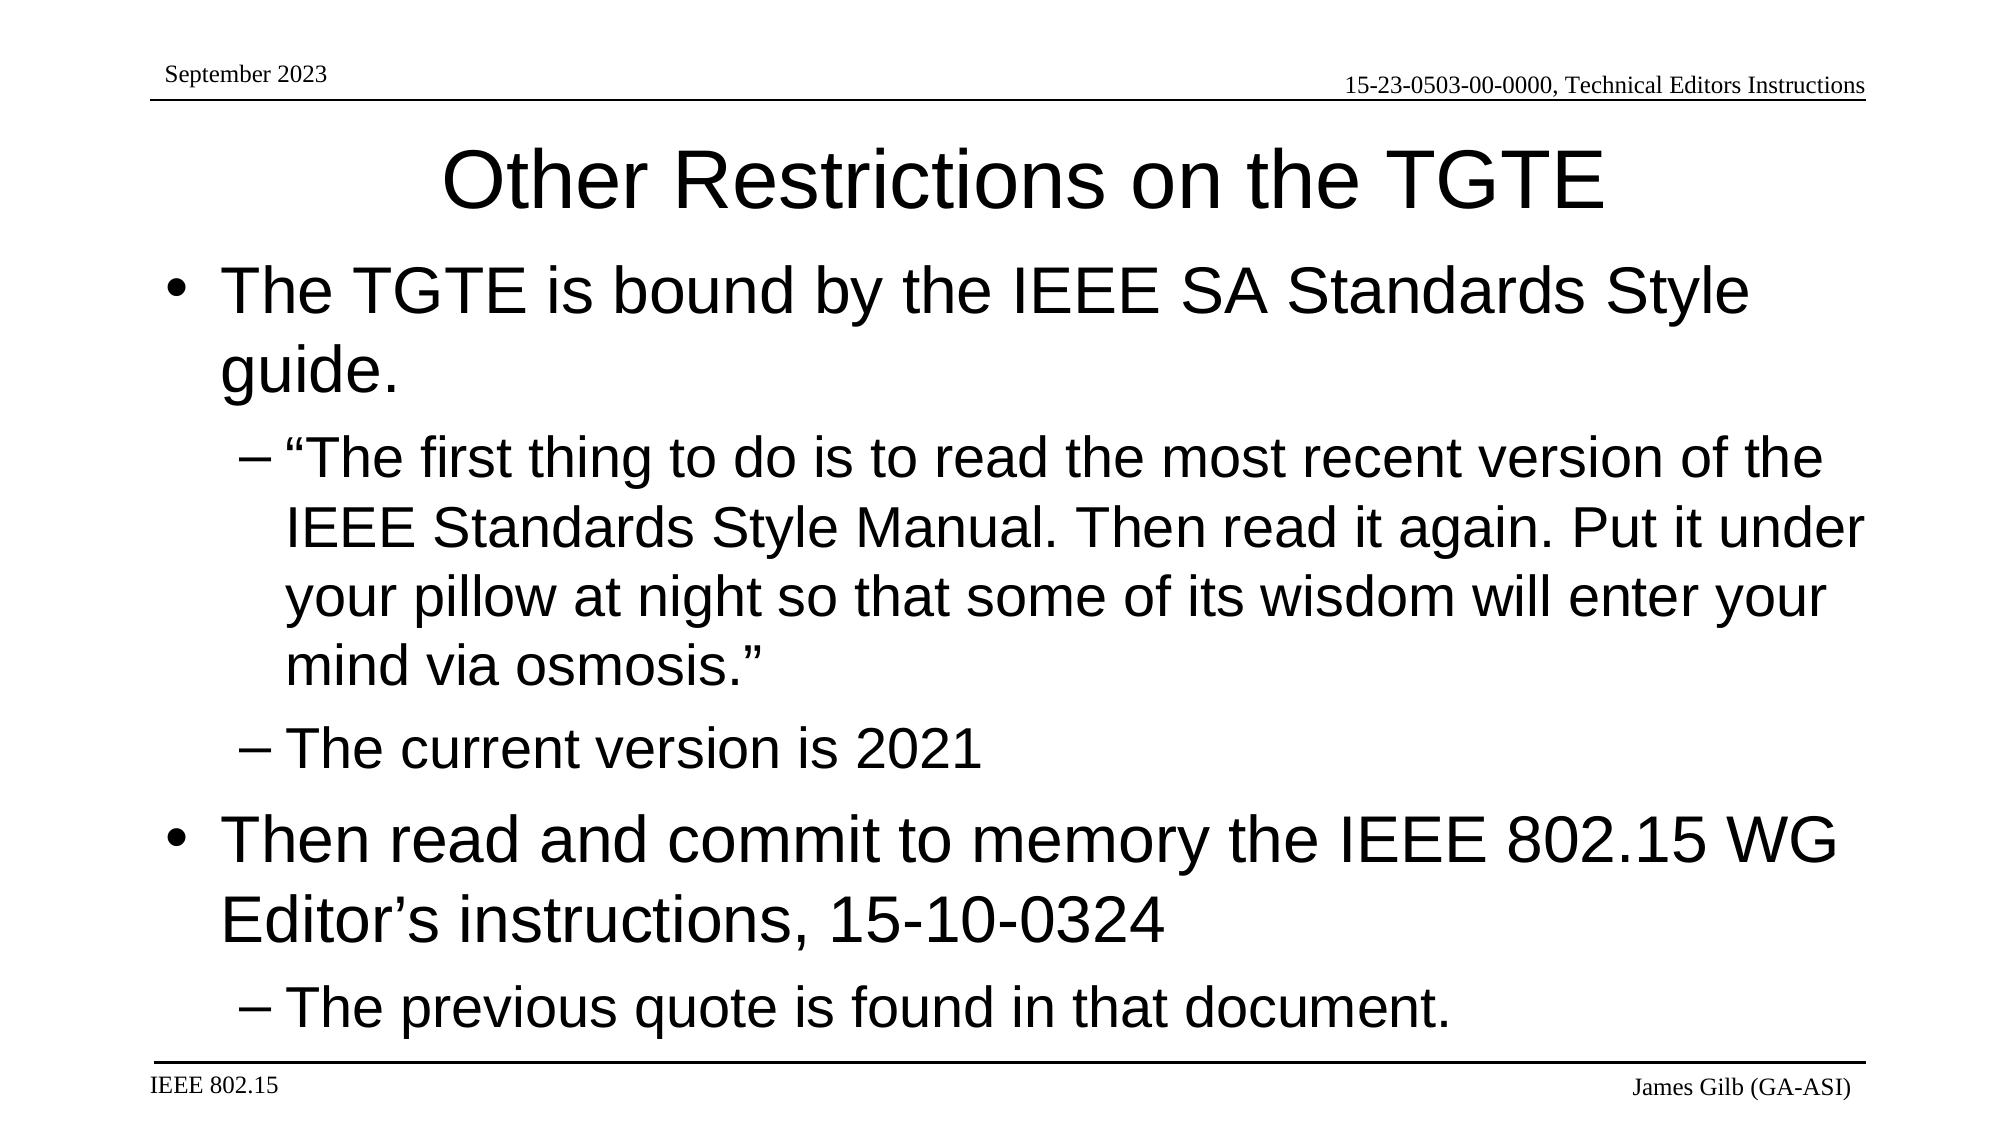

# Other Restrictions on the TGTE
The TGTE is bound by the IEEE SA Standards Style guide.
“The first thing to do is to read the most recent version of the IEEE Standards Style Manual. Then read it again. Put it under your pillow at night so that some of its wisdom will enter your mind via osmosis.”
The current version is 2021
Then read and commit to memory the IEEE 802.15 WG Editor’s instructions, 15-10-0324
The previous quote is found in that document.